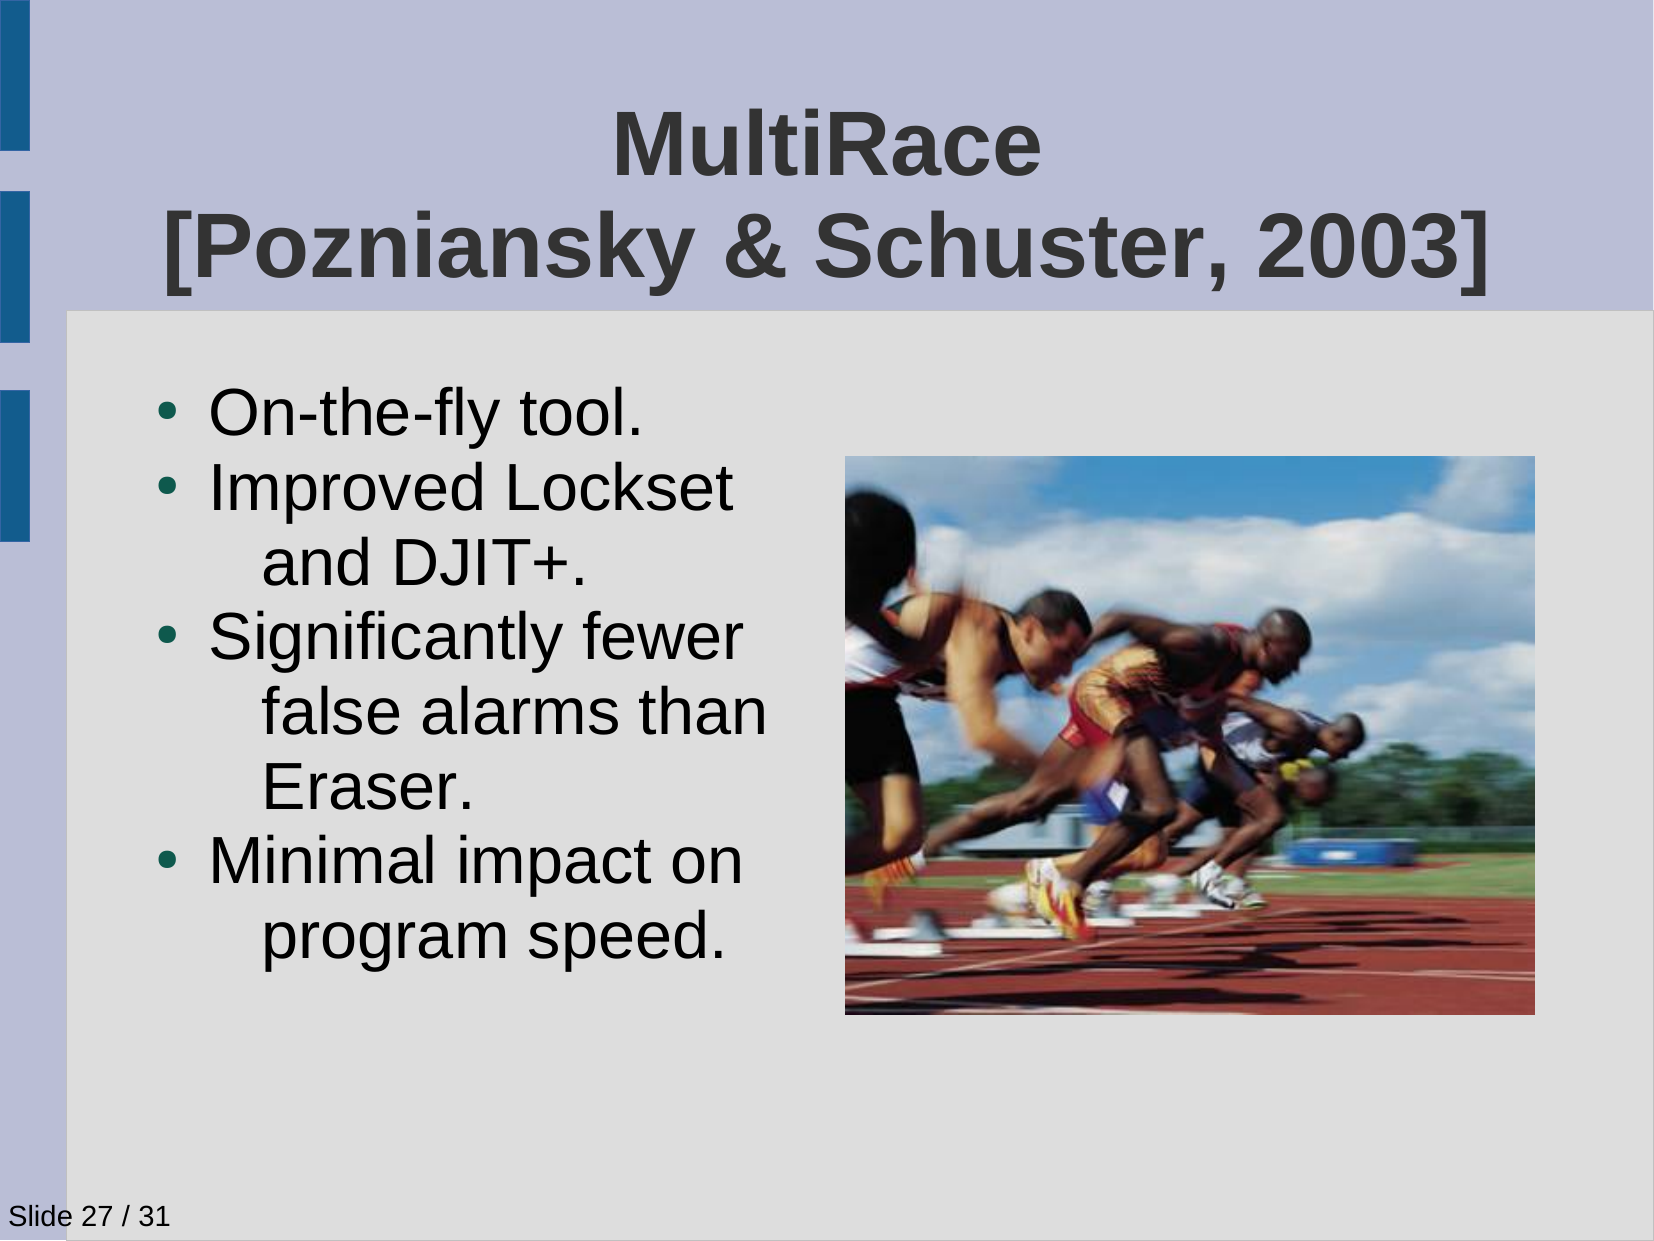

# MultiRace [Pozniansky & Schuster, 2003]
On-the-fly tool.
Improved Lockset and DJIT+.
Significantly fewer false alarms than Eraser.
Minimal impact on program speed.
Slide 27 / 31